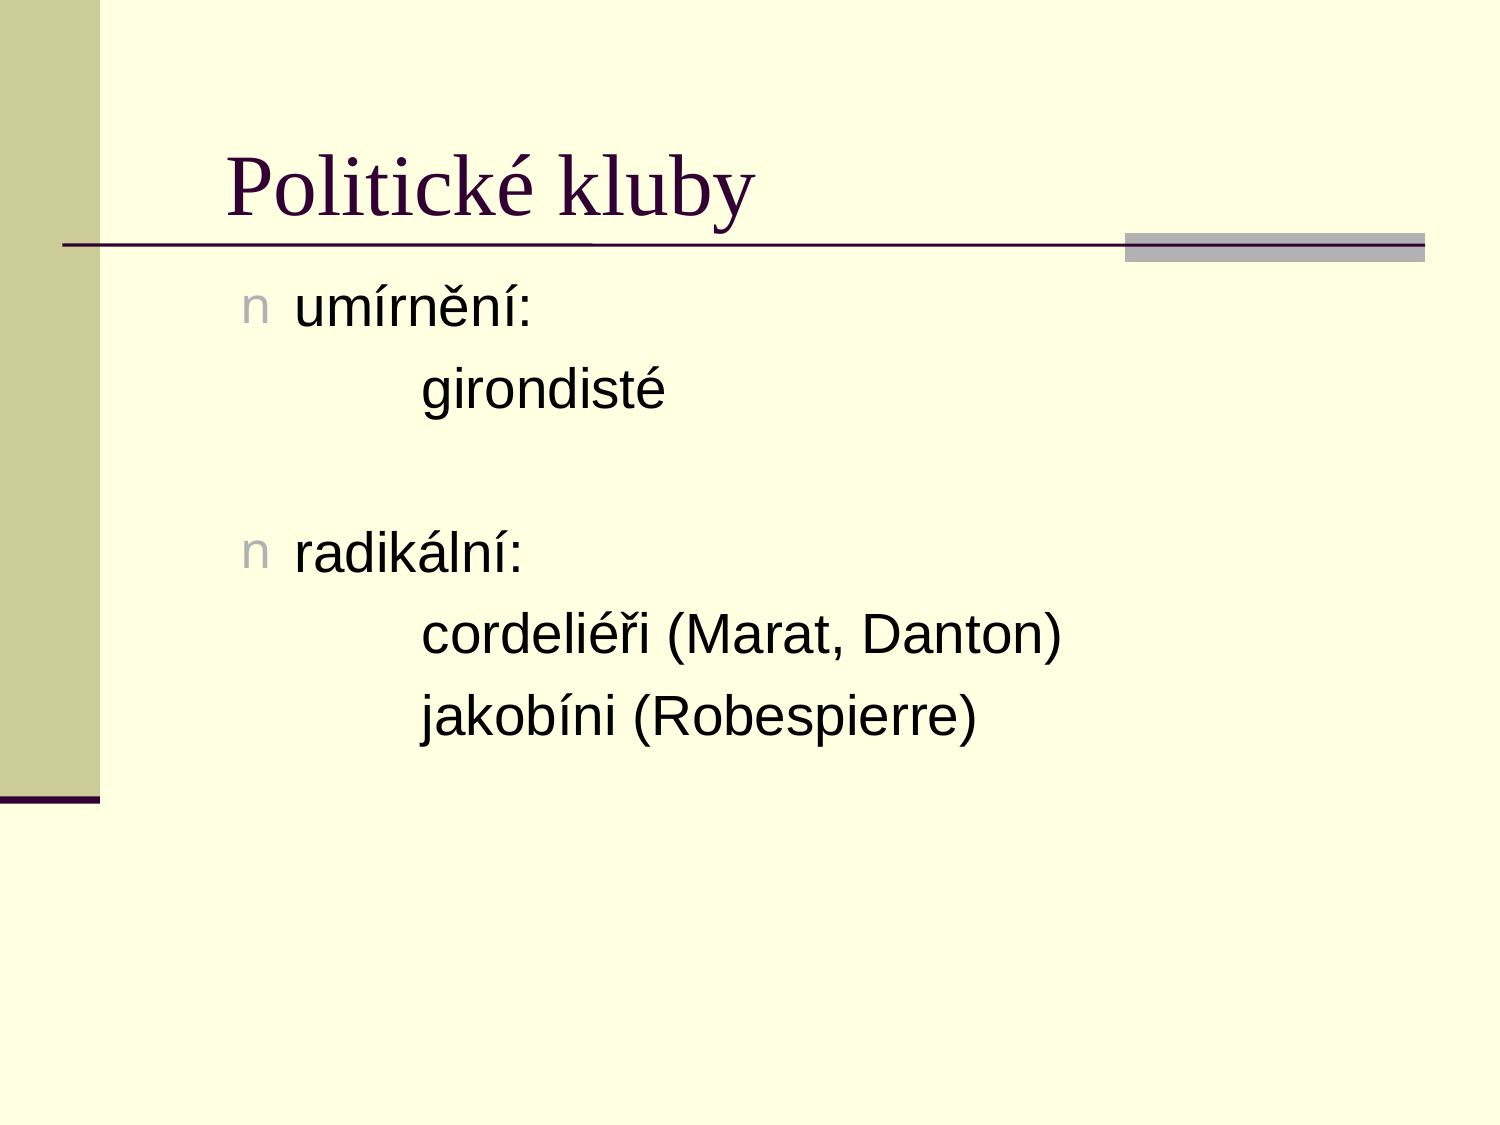

# Politické kluby
umírnění:
		girondisté
radikální:
		cordeliéři (Marat, Danton)
		jakobíni (Robespierre)